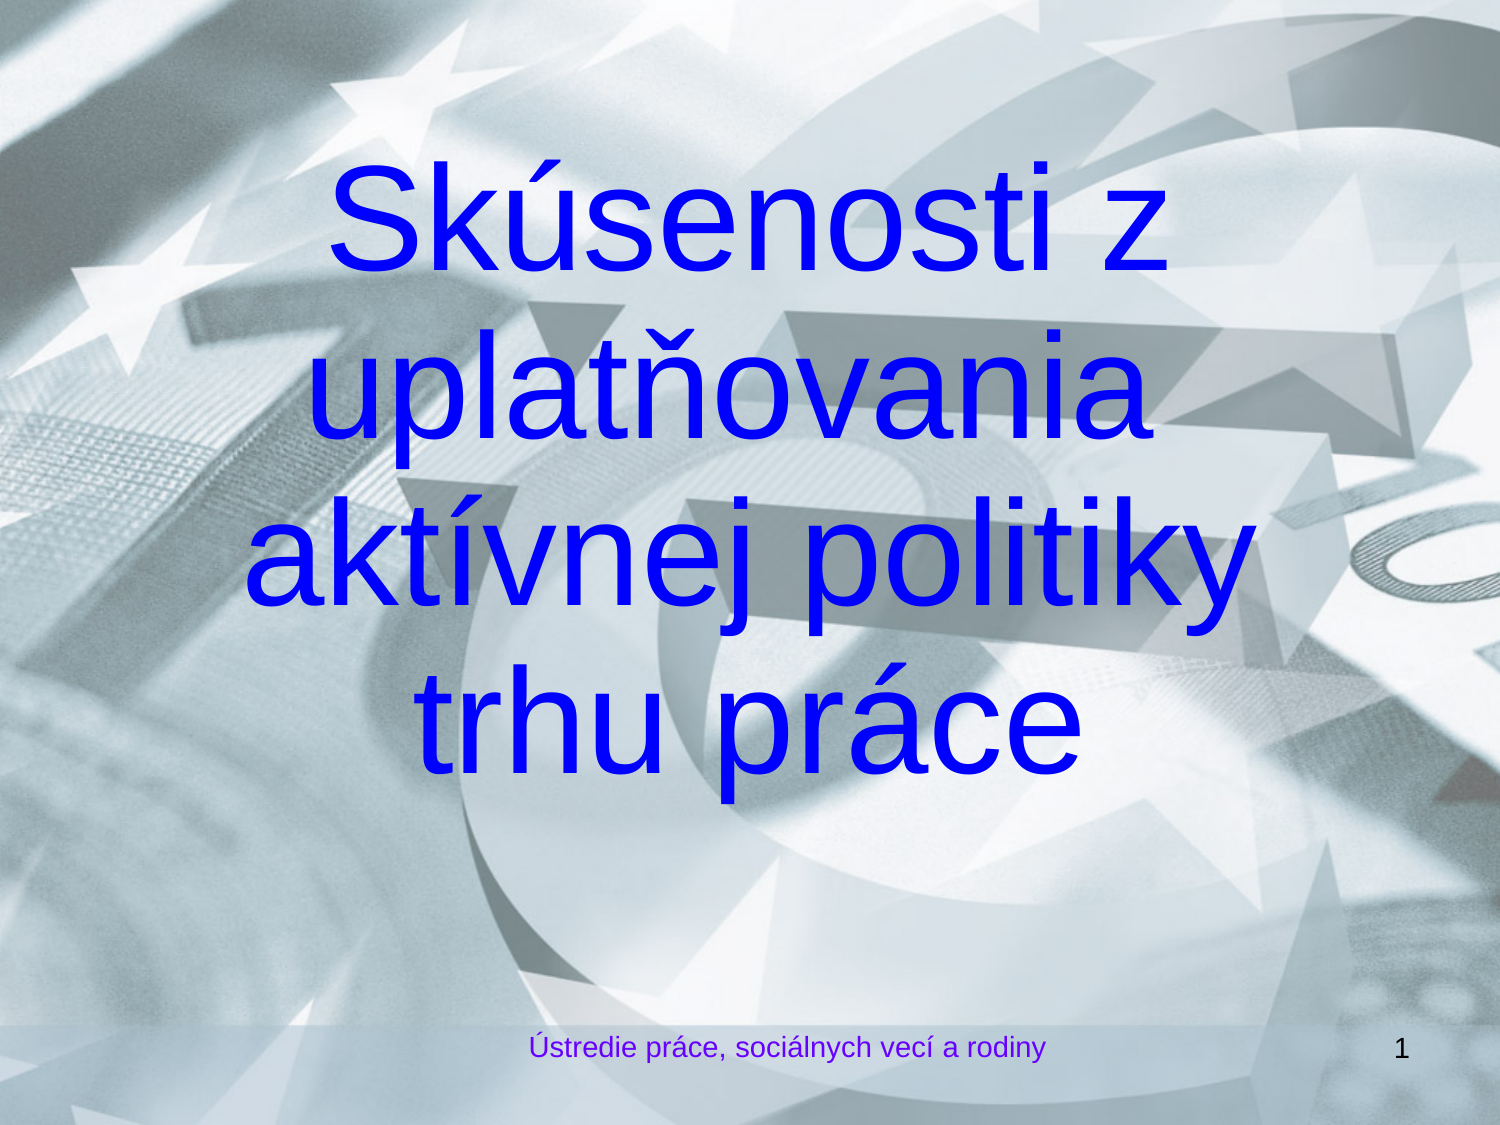

# Skúsenosti z uplatňovania aktívnej politiky trhu práce
1